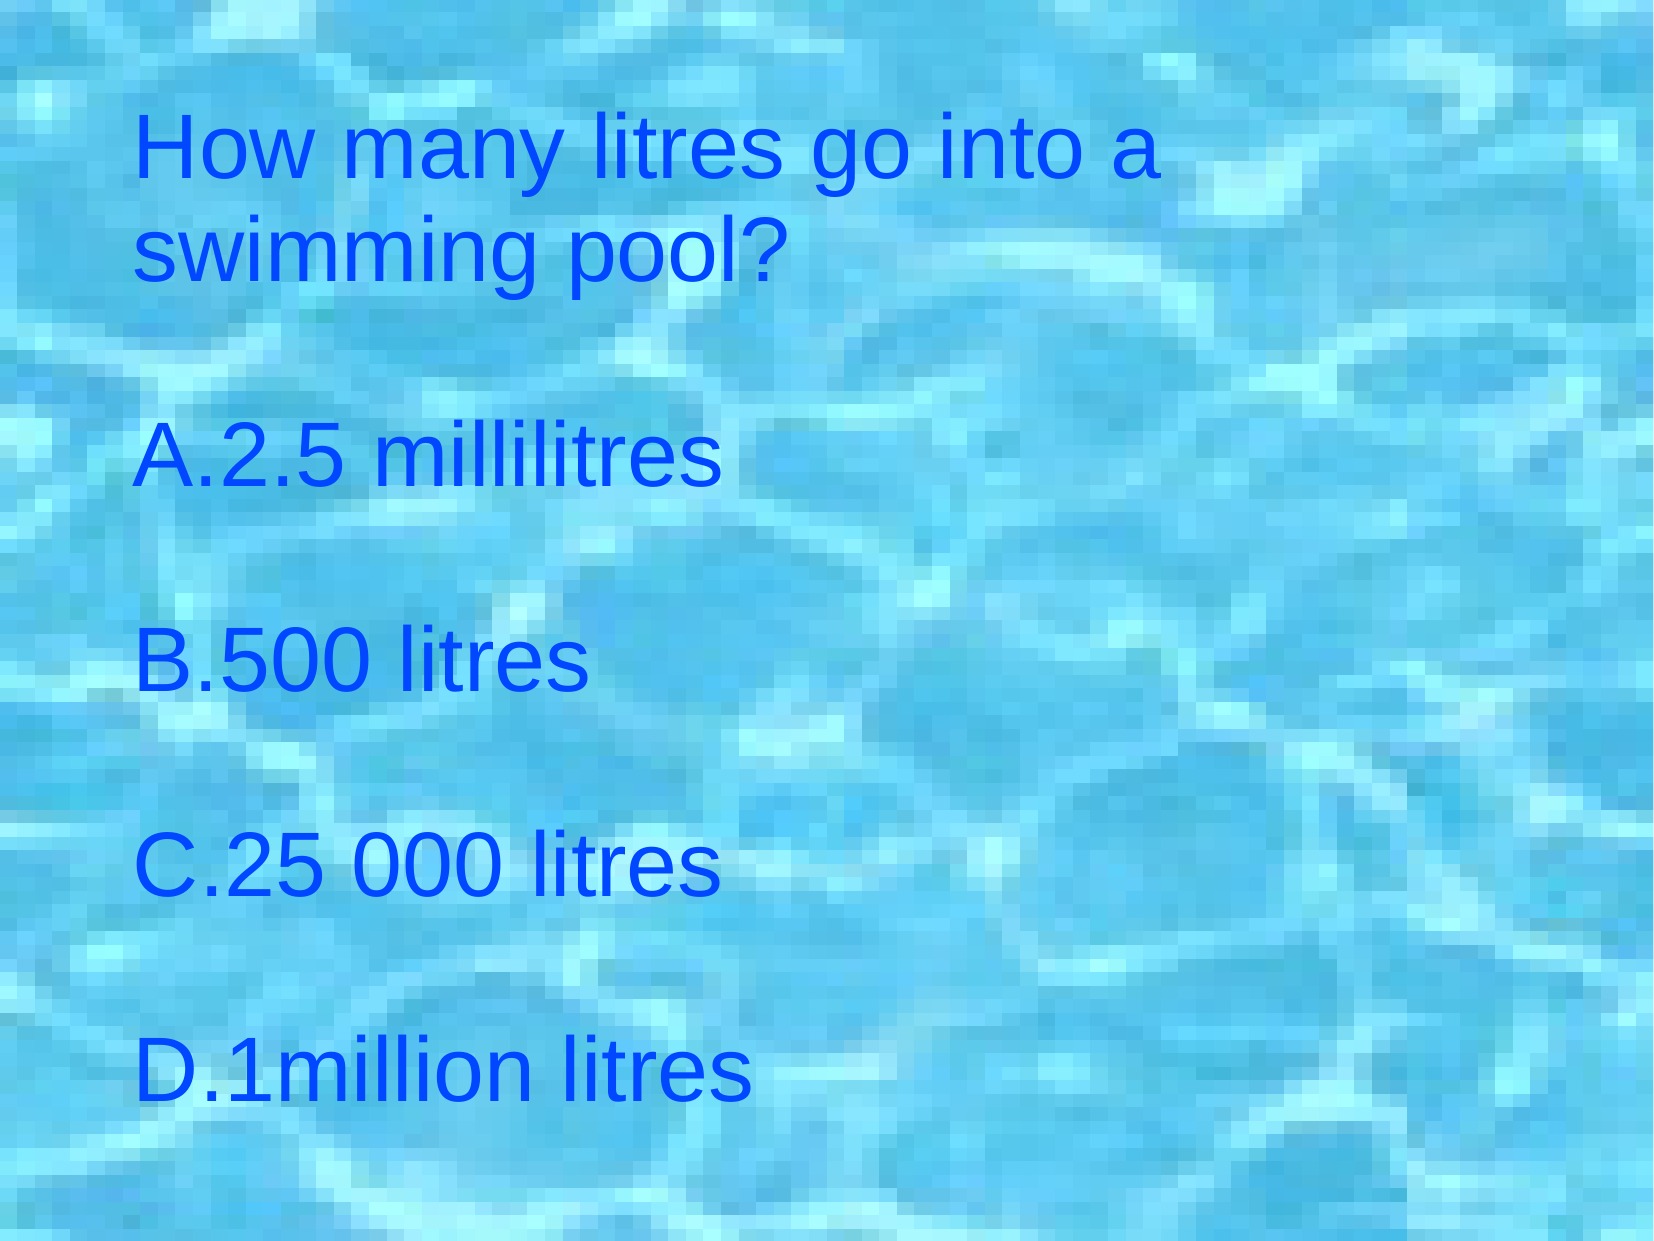

How many litres go into a swimming pool?
A.2.5 millilitres
B.500 litres
C.25 000 litres
D.1million litres